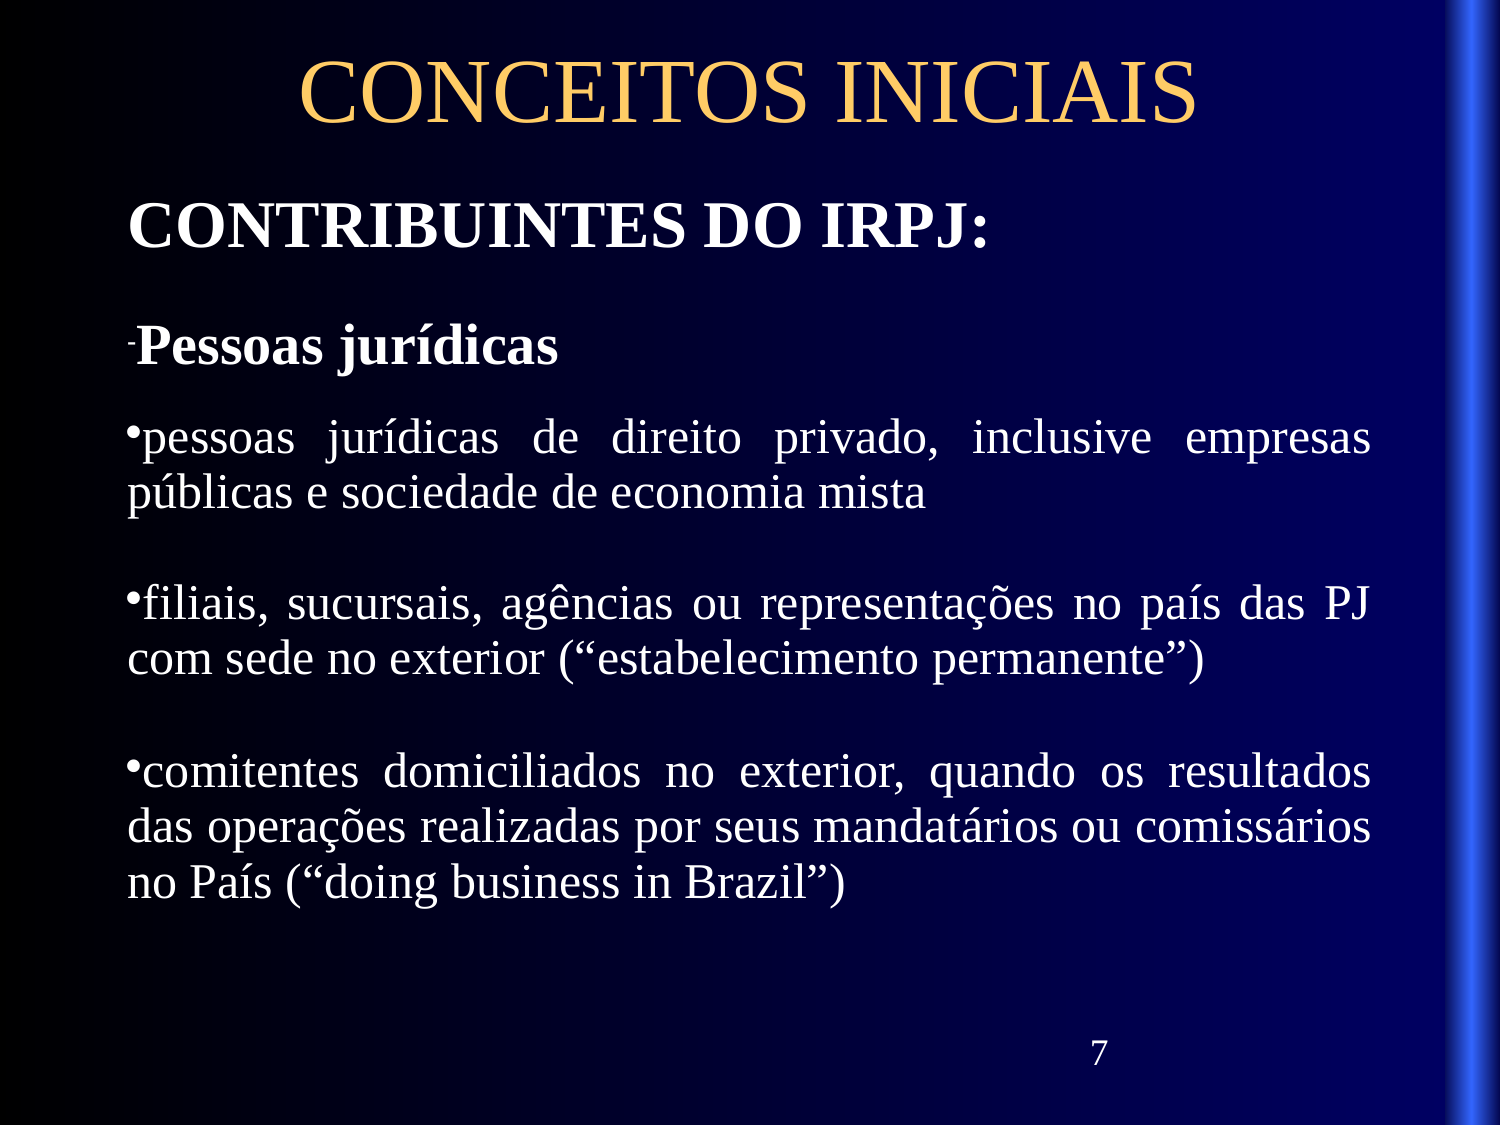

# CONCEITOS INICIAIS
CONTRIBUINTES DO IRPJ:
Pessoas jurídicas
pessoas jurídicas de direito privado, inclusive empresas públicas e sociedade de economia mista
filiais, sucursais, agências ou representações no país das PJ com sede no exterior (“estabelecimento permanente”)
comitentes domiciliados no exterior, quando os resultados das operações realizadas por seus mandatários ou comissários no País (“doing business in Brazil”)